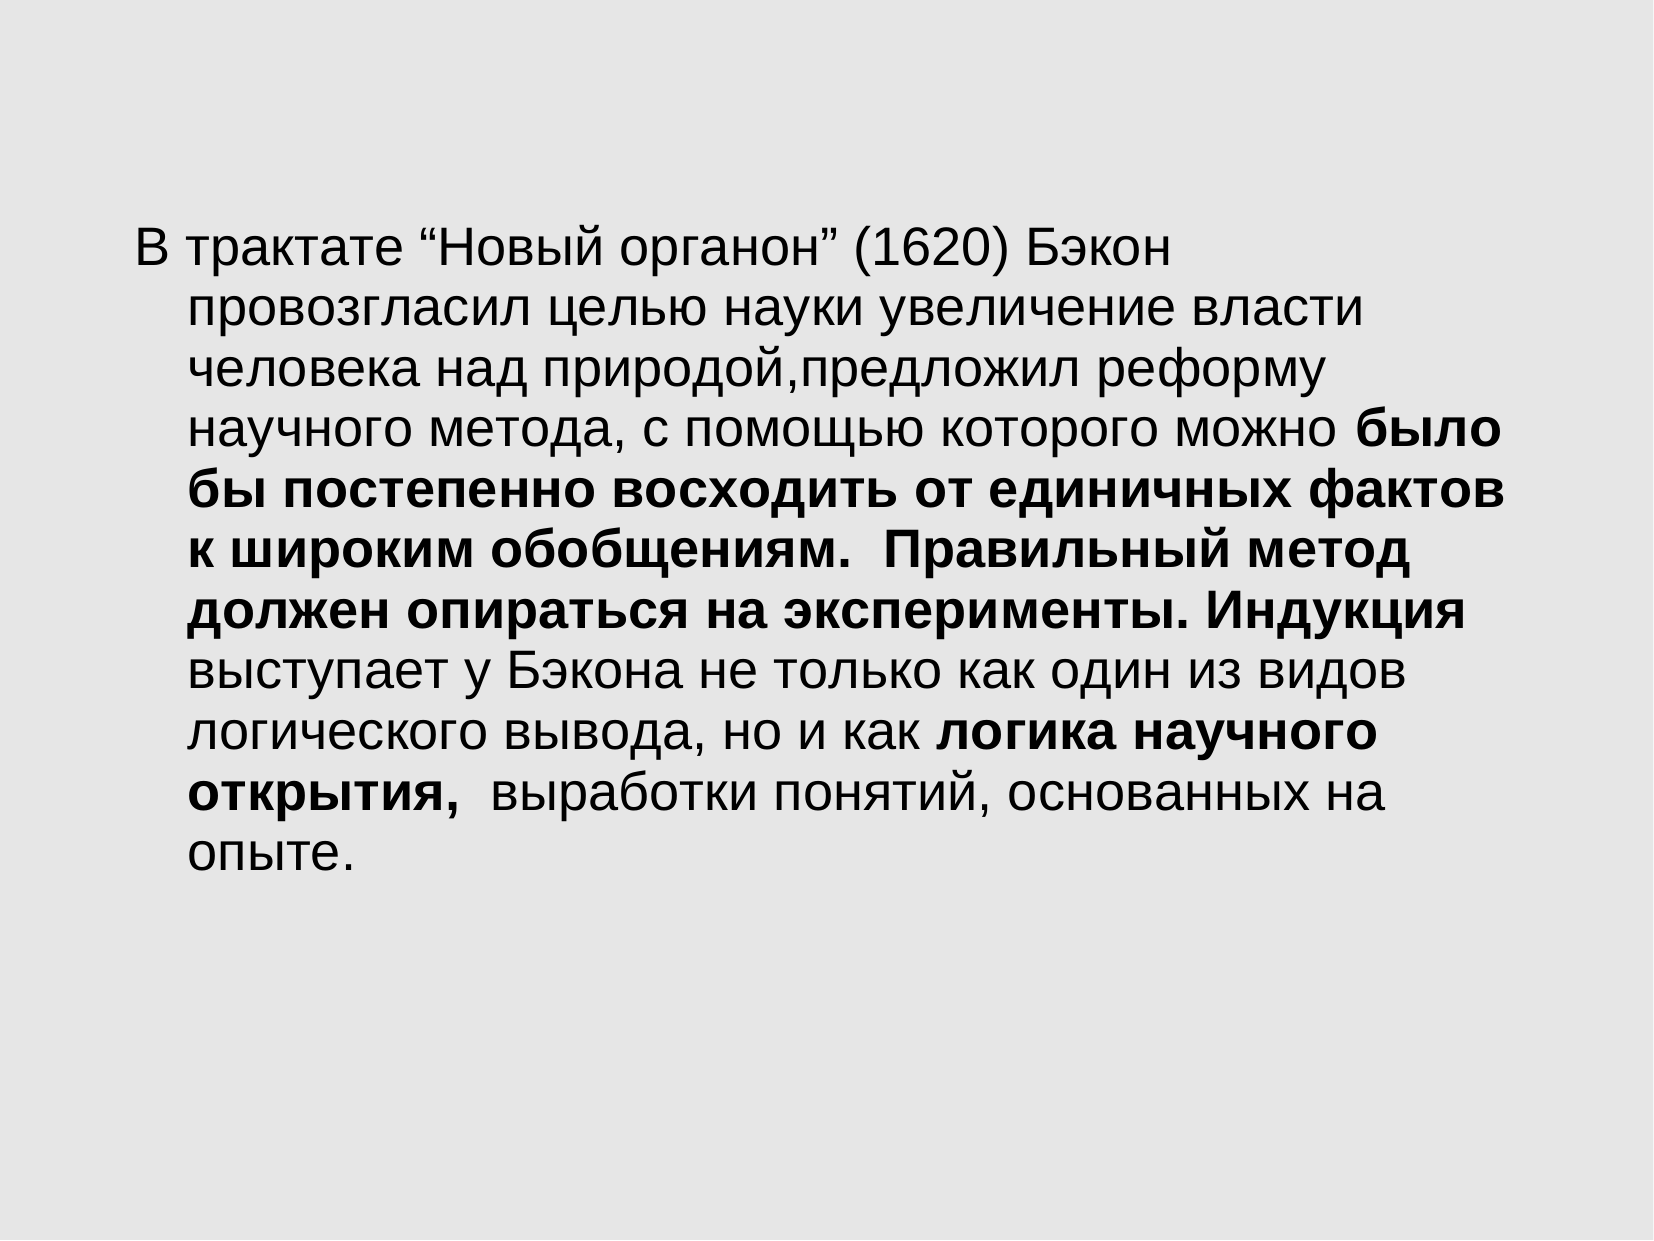

В трактате “Новый органон” (1620) Бэкон провозгласил целью науки увеличение власти человека над природой,предложил реформу научного метода, с помощью которого можно было бы постепенно восходить от единичных фактов к широким обобщениям. Правильный метод должен опираться на эксперименты. Индукция выступает у Бэкона не только как один из видов логического вывода, но и как логика научного открытия, выработки понятий, основанных на опыте.